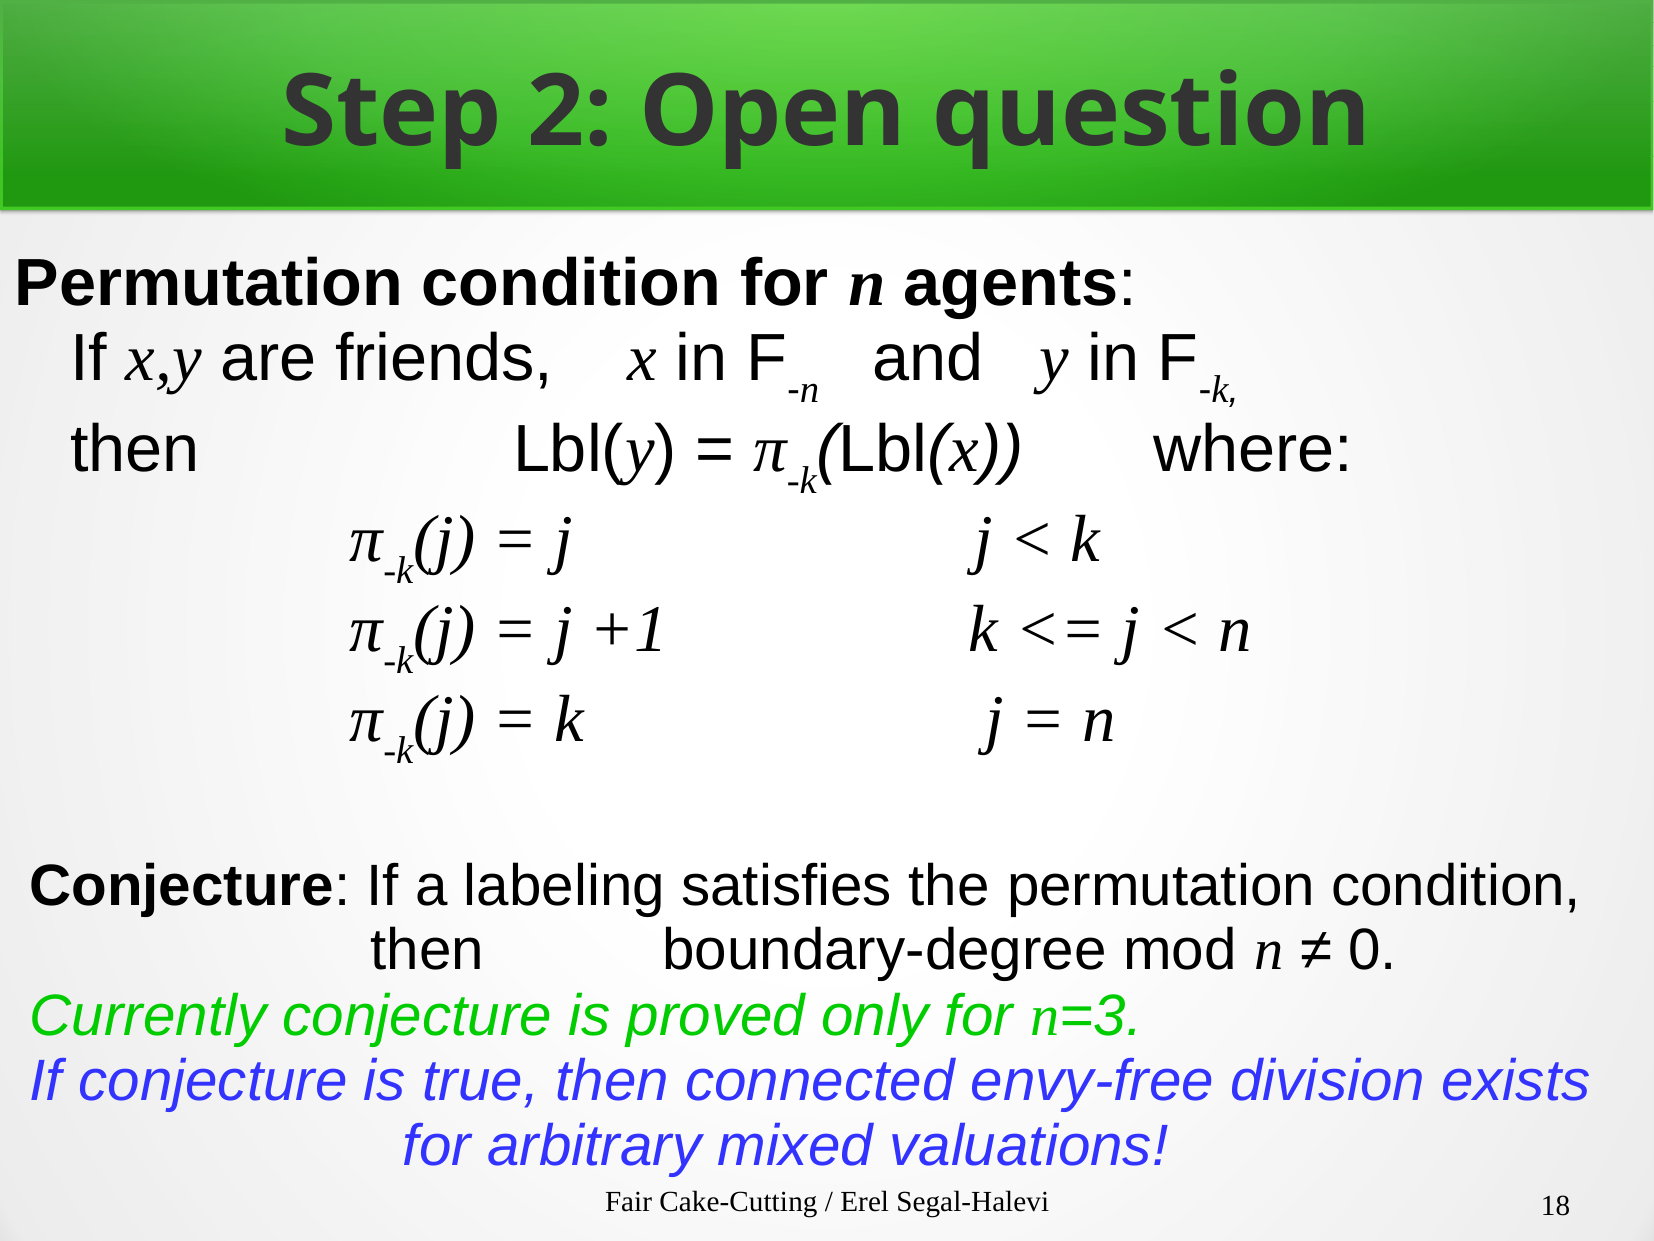

# Step 2: Open question
Permutation condition for n agents:
 If x,y are friends, x in F-n and y in F-k,
 then Lbl(y) = π-k(Lbl(x)) where:
 π-k(j) = j j < k
 π-k(j) = j +1 k <= j < n
 π-k(j) = k j = n
Conjecture: If a labeling satisfies the permutation condition,
 then boundary-degree mod n ≠ 0.
Currently conjecture is proved only for n=3.
If conjecture is true, then connected envy-free division exists
 for arbitrary mixed valuations!
Fair Cake-Cutting / Erel Segal-Halevi
18